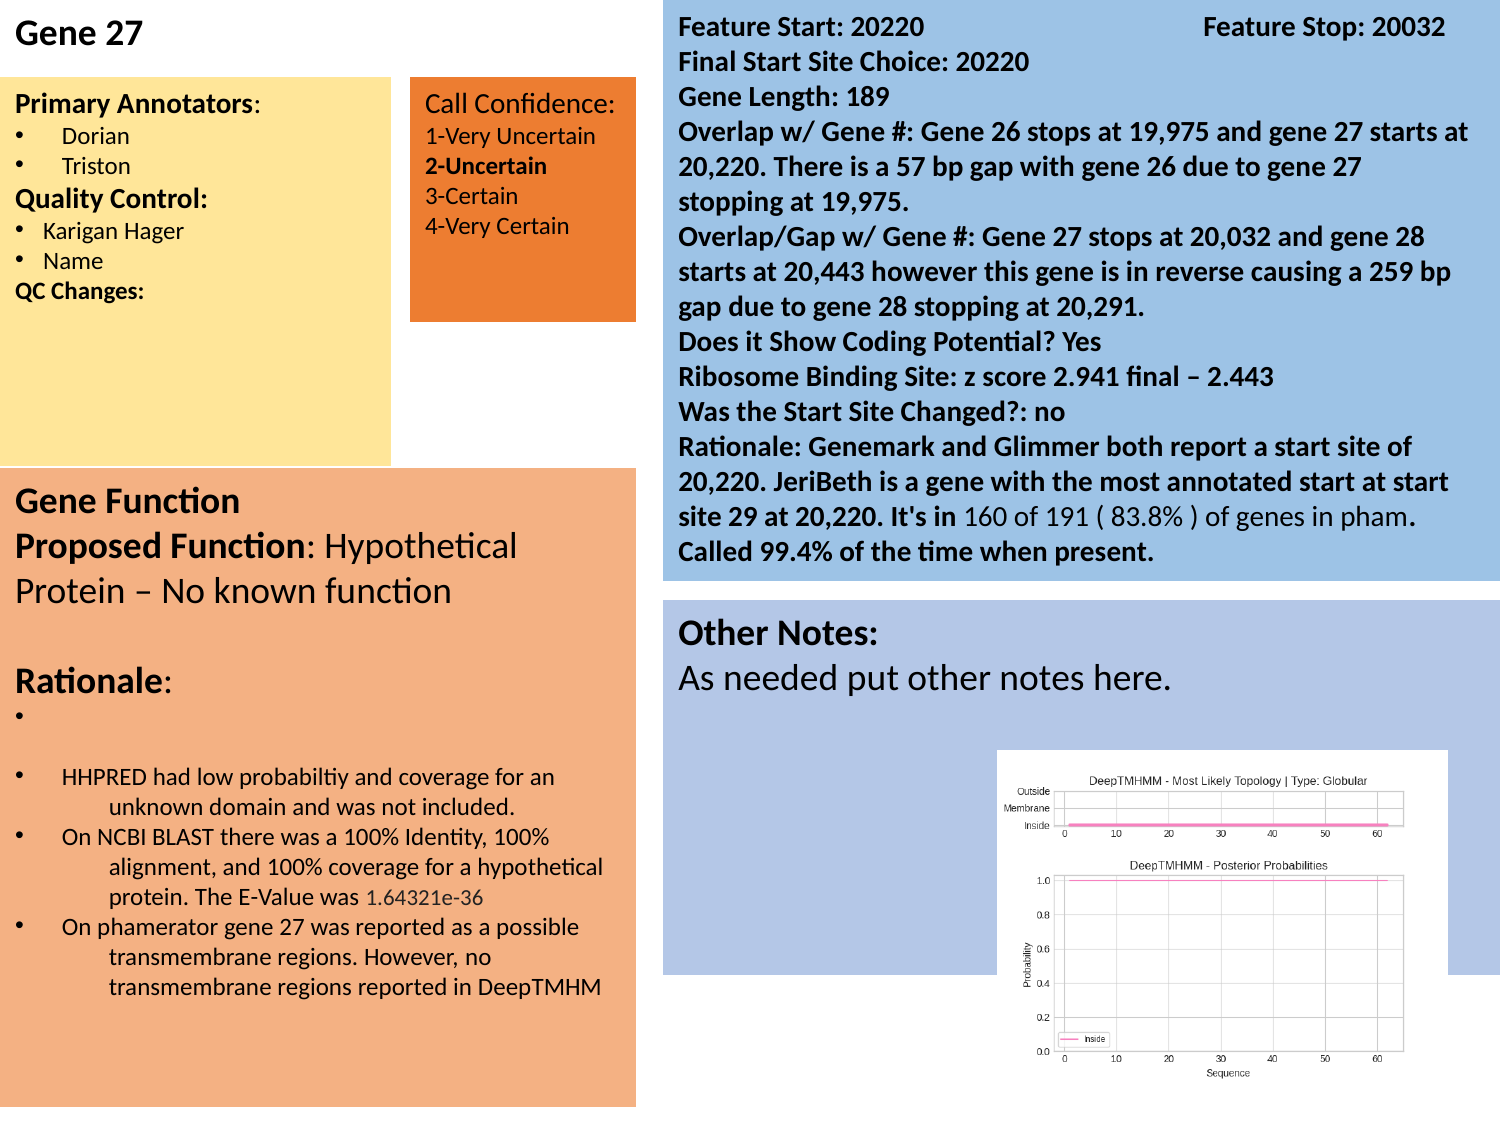

Gene 27
Feature Start: 20220 				Feature Stop: 20032
Final Start Site Choice: 20220
Gene Length: 189
Overlap w/ Gene #: Gene 26 stops at 19,975 and gene 27 starts at 20,220. There is a 57 bp gap with gene 26 due to gene 27 stopping at 19,975.
Overlap/Gap w/ Gene #: Gene 27 stops at 20,032 and gene 28 starts at 20,443 however this gene is in reverse causing a 259 bp gap due to gene 28 stopping at 20,291.
Does it Show Coding Potential? Yes
Ribosome Binding Site: z score 2.941 final – 2.443
Was the Start Site Changed?: no
Rationale: Genemark and Glimmer both report a start site of 20,220. JeriBeth is a gene with the most annotated start at start site 29 at 20,220. It's in 160 of 191 ( 83.8% ) of genes in pham. Called 99.4% of the time when present.
Primary Annotators:
Dorian
Triston
Quality Control:
Karigan Hager
Name
QC Changes:
Call Confidence:
1-Very Uncertain
2-Uncertain
3-Certain
4-Very Certain
Gene Function
Proposed Function: Hypothetical Protein – No known function
Rationale:
HHPRED had low probabiltiy and coverage for an unknown domain and was not included.
On NCBI BLAST there was a 100% Identity, 100% alignment, and 100% coverage for a hypothetical protein. The E-Value was 1.64321e-36
On phamerator gene 27 was reported as a possible transmembrane regions. However, no transmembrane regions reported in DeepTMHM
Other Notes:
As needed put other notes here.